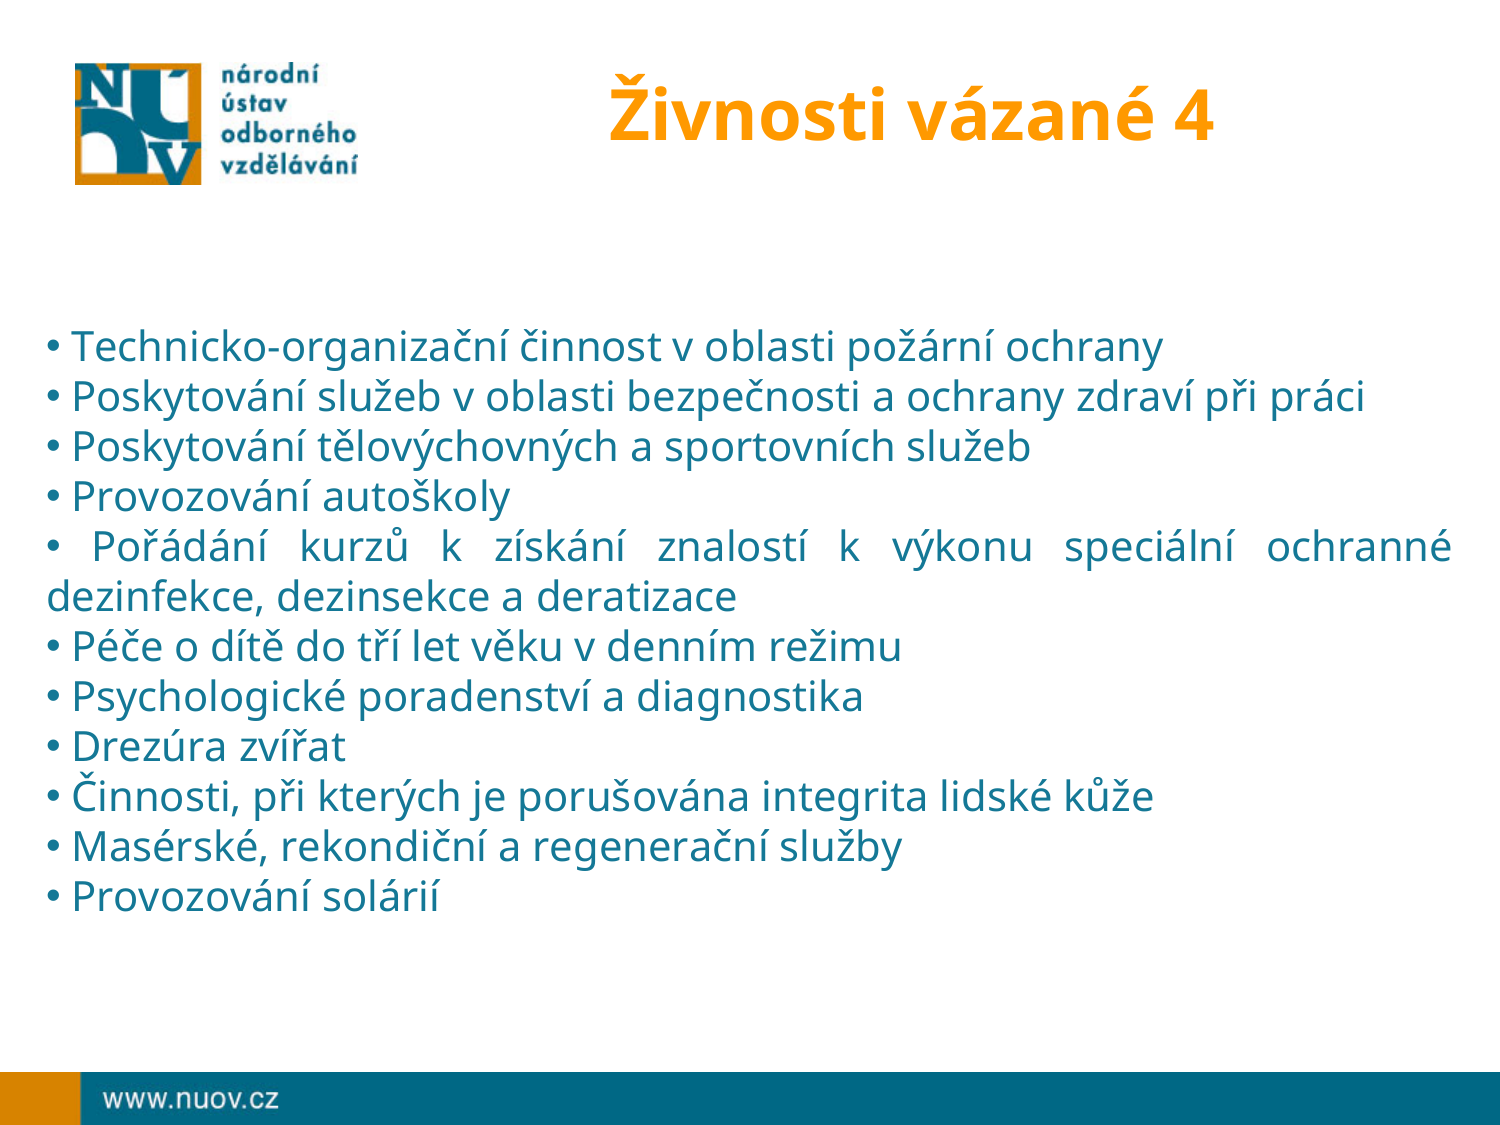

# Živnosti vázané 4
 Technicko-organizační činnost v oblasti požární ochrany
 Poskytování služeb v oblasti bezpečnosti a ochrany zdraví při práci
 Poskytování tělovýchovných a sportovních služeb
 Provozování autoškoly
 Pořádání kurzů k získání znalostí k výkonu speciální ochranné dezinfekce, dezinsekce a deratizace
 Péče o dítě do tří let věku v denním režimu
 Psychologické poradenství a diagnostika
 Drezúra zvířat
 Činnosti, při kterých je porušována integrita lidské kůže
 Masérské, rekondiční a regenerační služby
 Provozování solárií